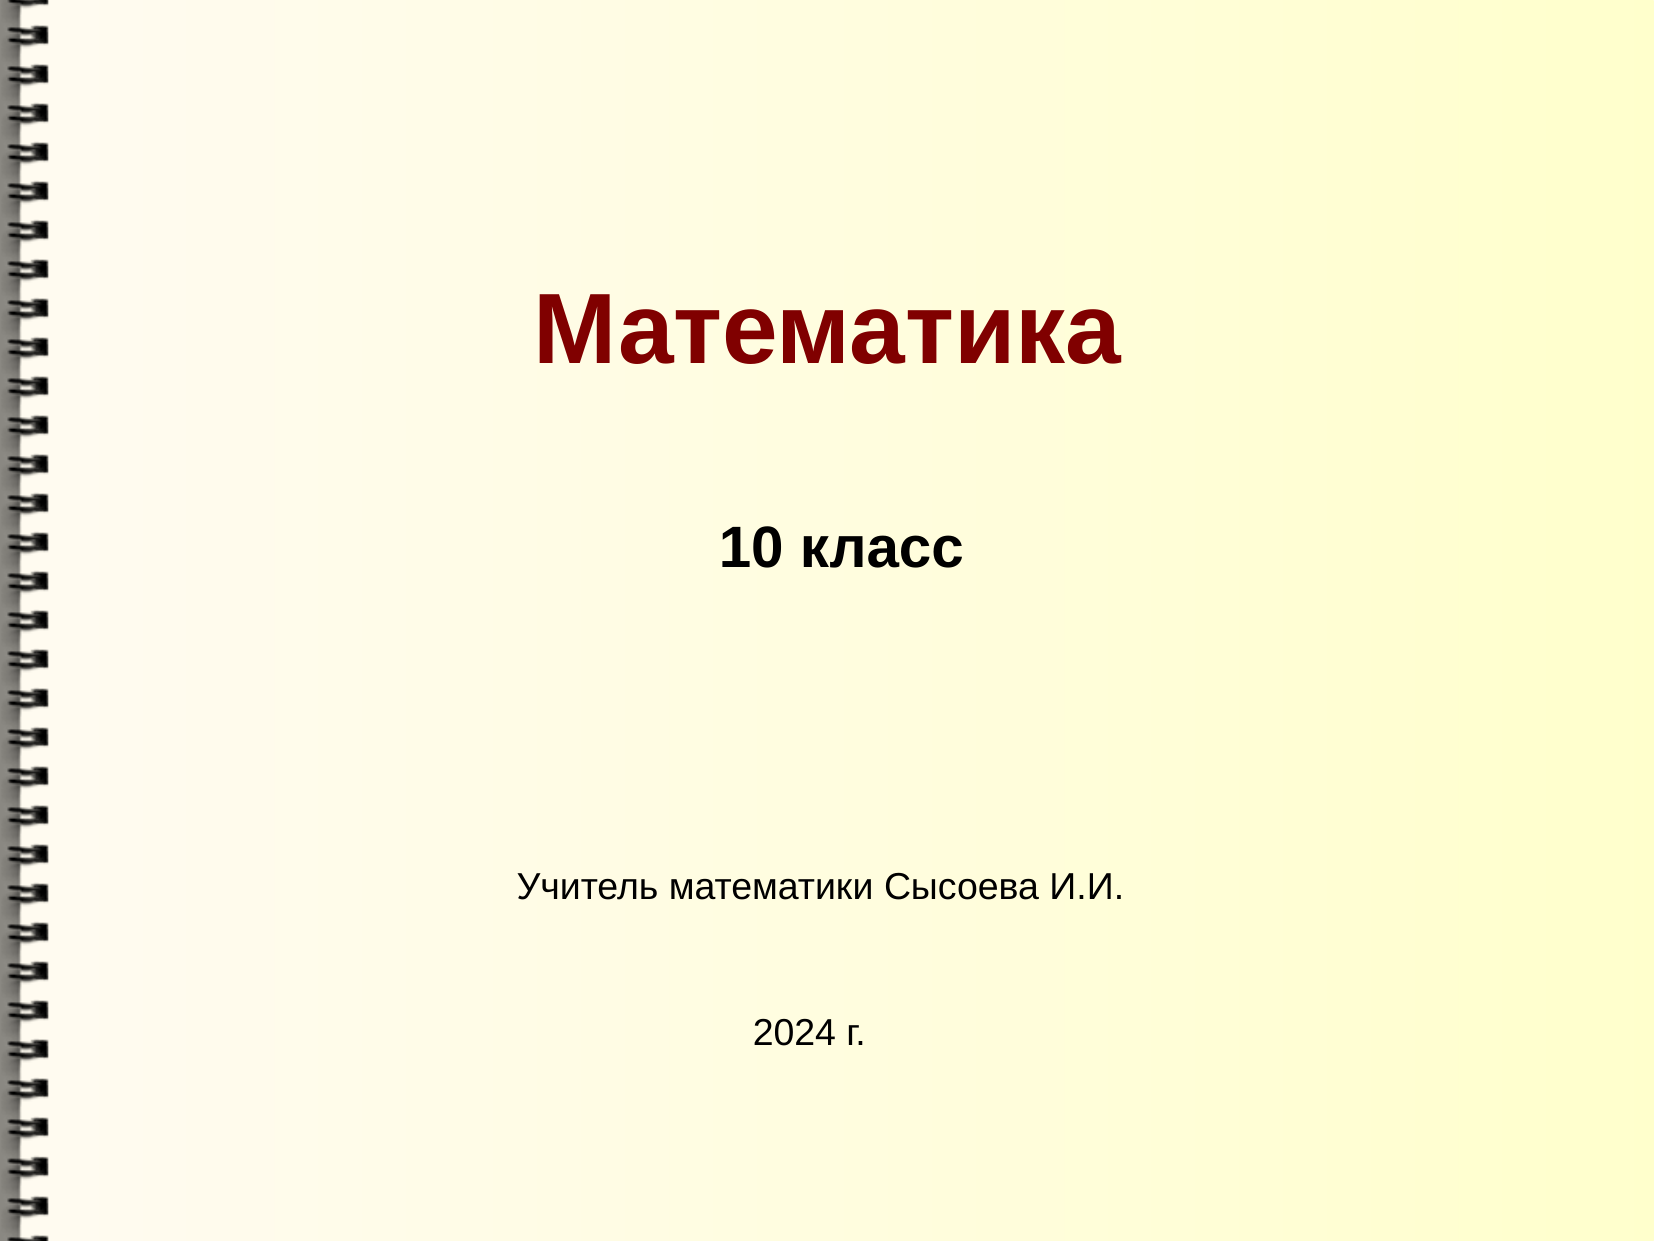

Математика
10 класс
Учитель математики Сысоева И.И.
2024 г.